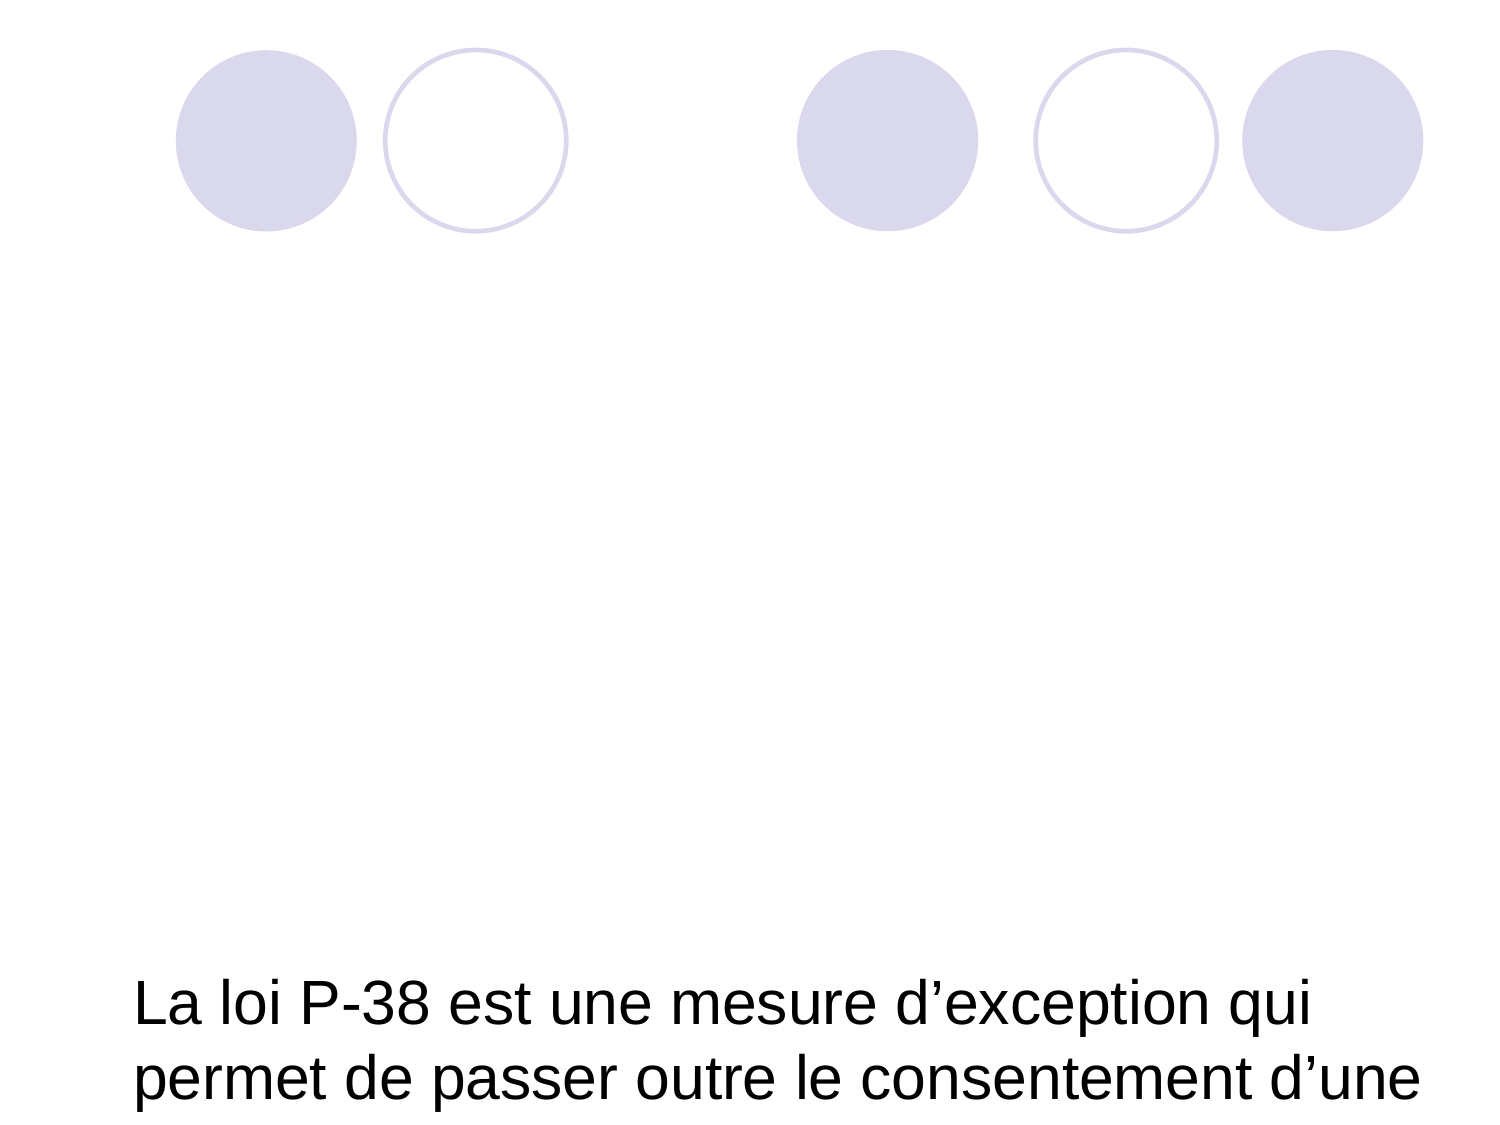

# La loi P-38 est une mesure d’exception qui permet de passer outre le consentement d’une personne pour la protéger d’elle-même ou pour protéger autrui. L’article 8 de la loi permet d’emmener une personne dont l’état mental présente un danger grave et immédiat aux urgences d’un centre hospitalier sans l’autorisation d’un tribunal et sans le consentement de la personne pour protéger sa vie ou celle d’autrui.